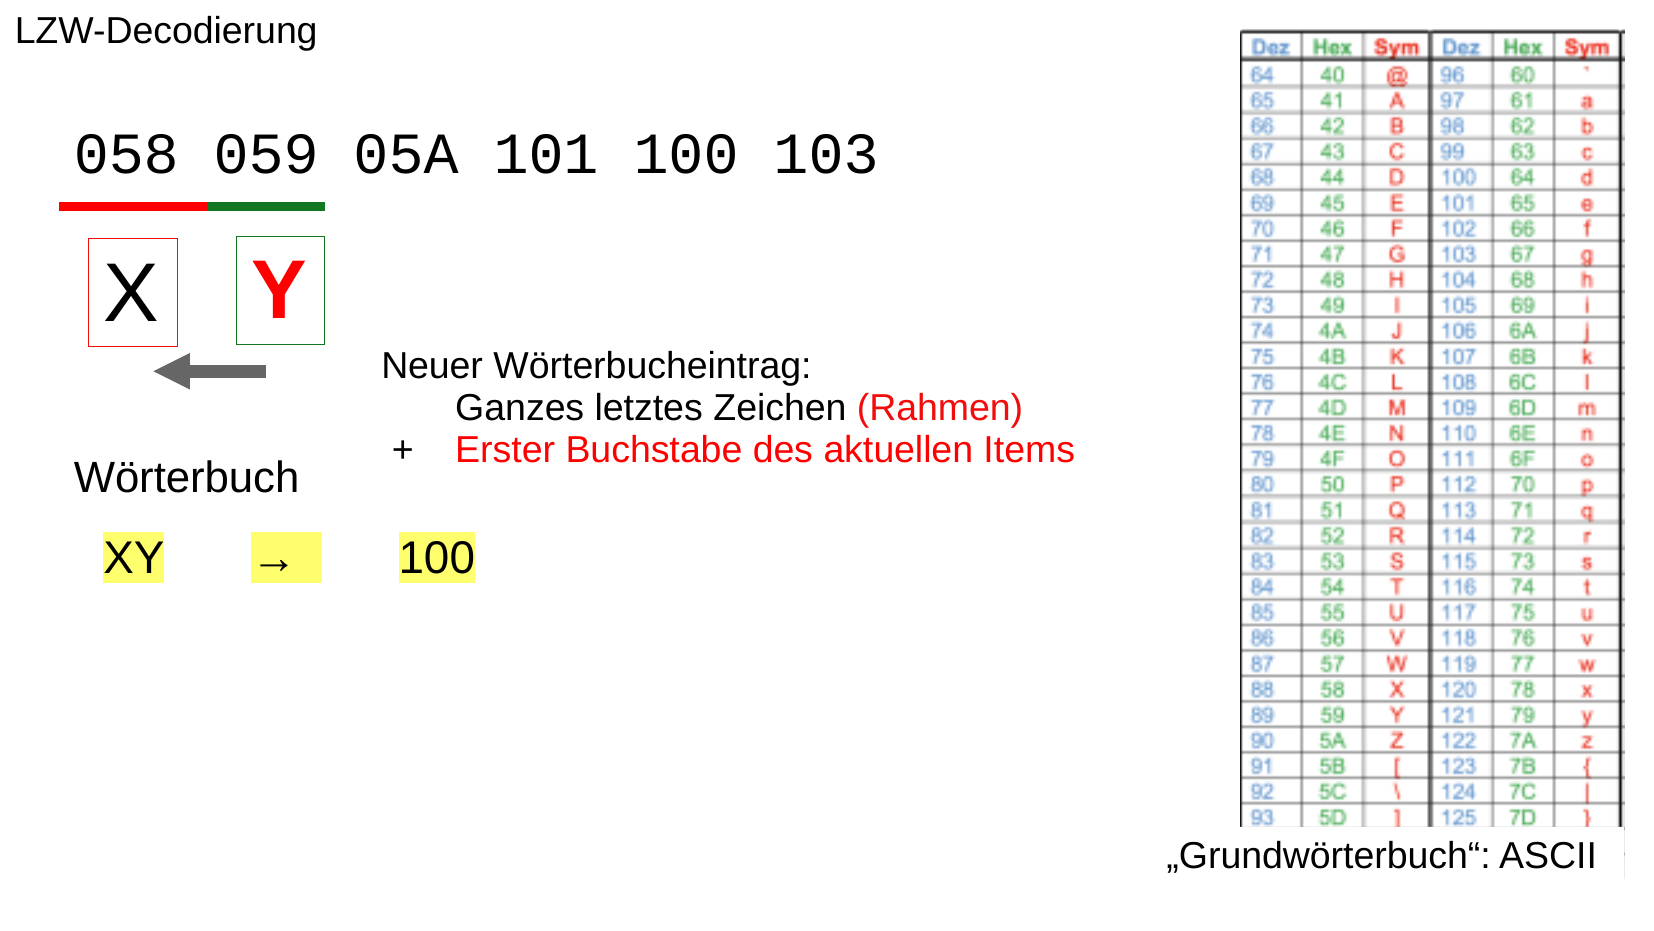

LZW-Decodierung
058 059 05A 101 100 103
Y
X
Neuer Wörterbucheintrag:
	Ganzes letztes Zeichen (Rahmen)
 +	Erster Buchstabe des aktuellen Items
Wörterbuch
XY		→ 		100
„Grundwörterbuch“: ASCII